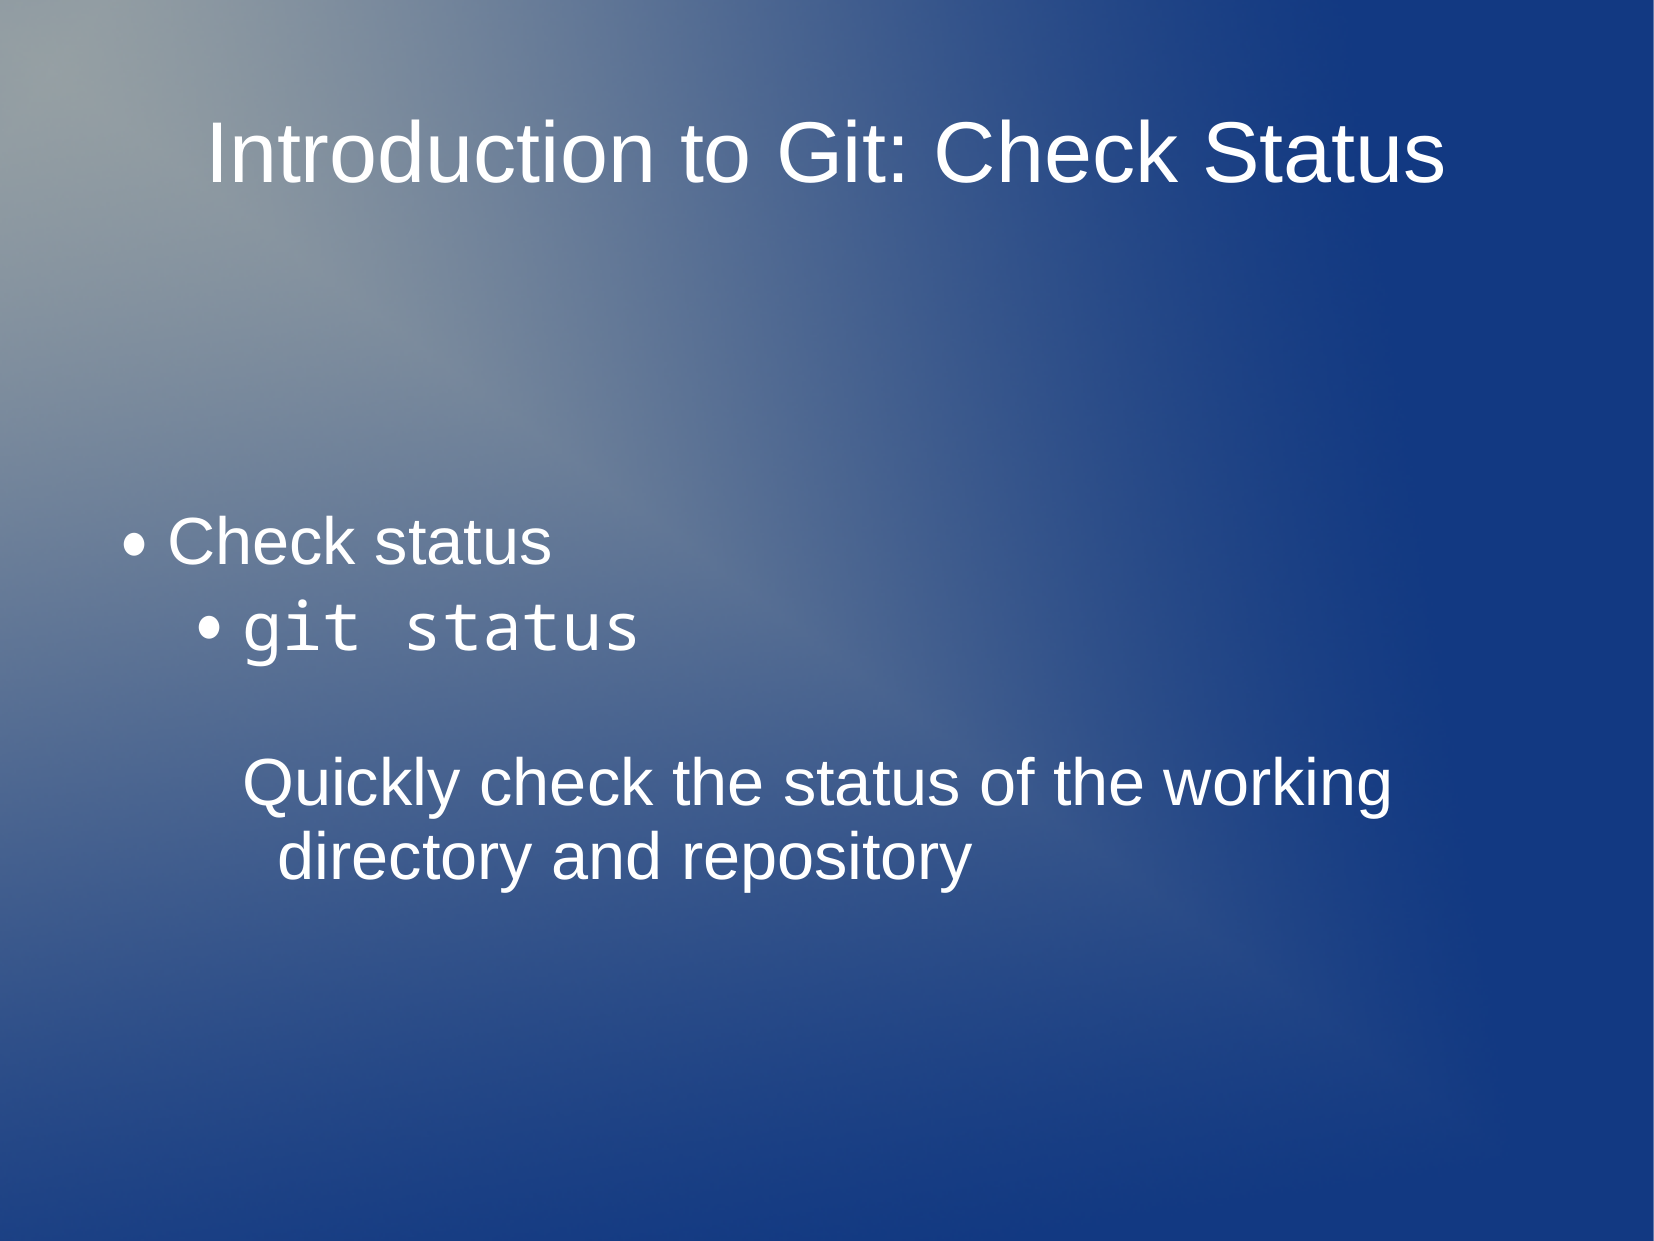

# Introduction to Git: Check Status
Check status
git status
Quickly check the status of the working directory and repository